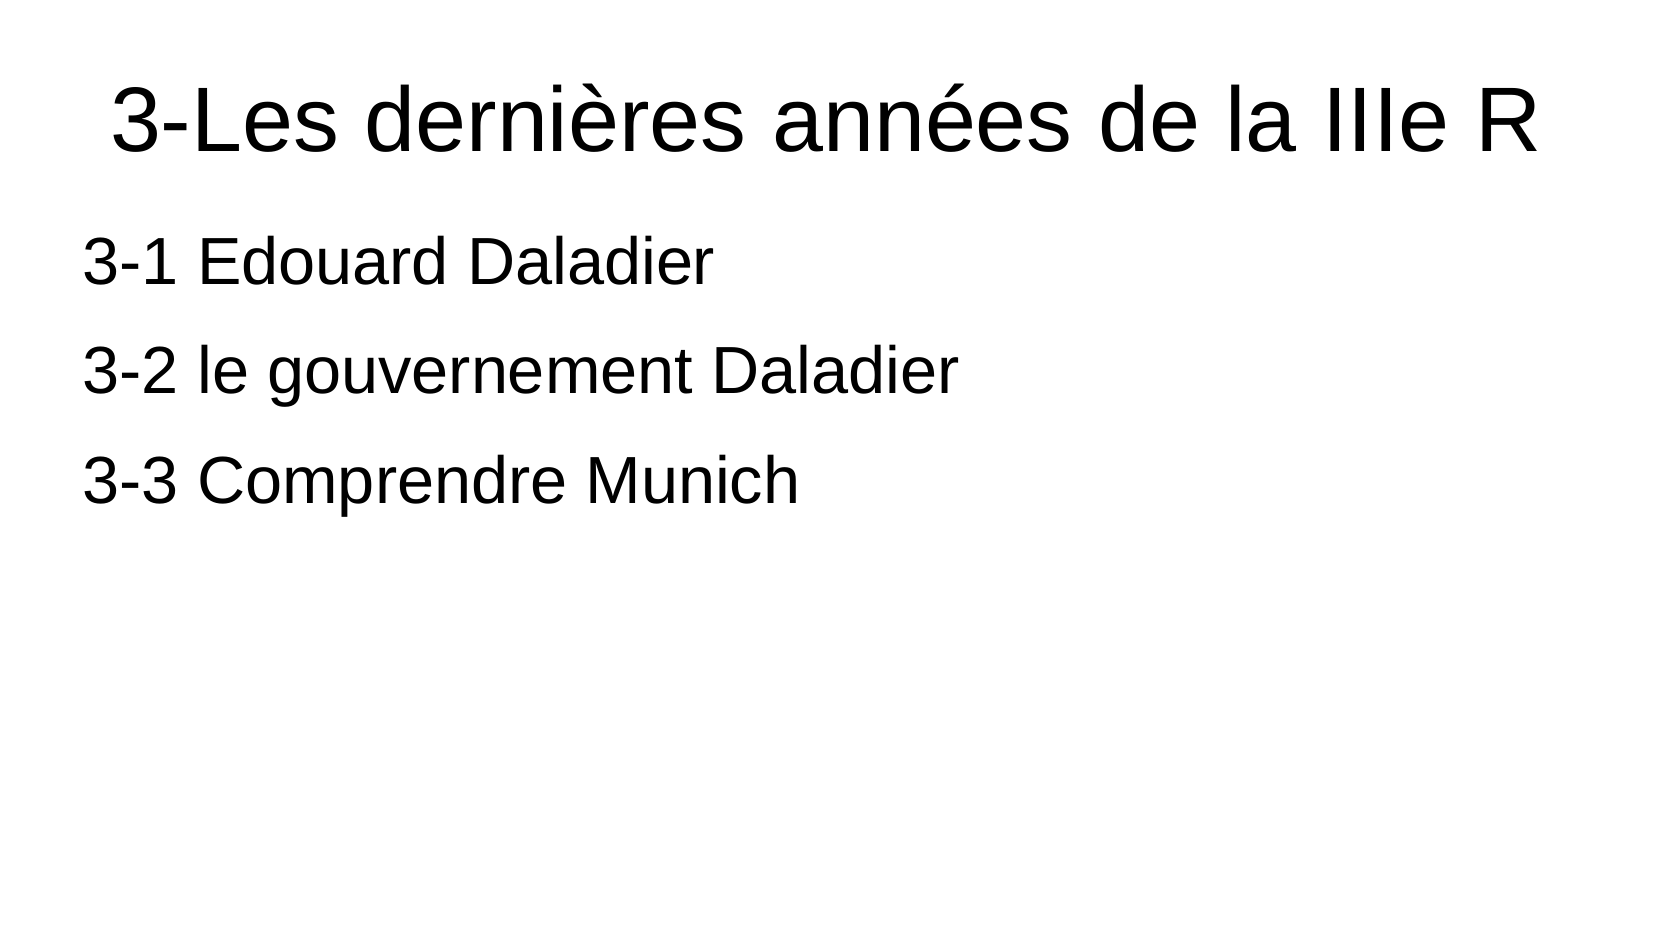

# 3-Les dernières années de la IIIe R
3-1 Edouard Daladier
3-2 le gouvernement Daladier
3-3 Comprendre Munich